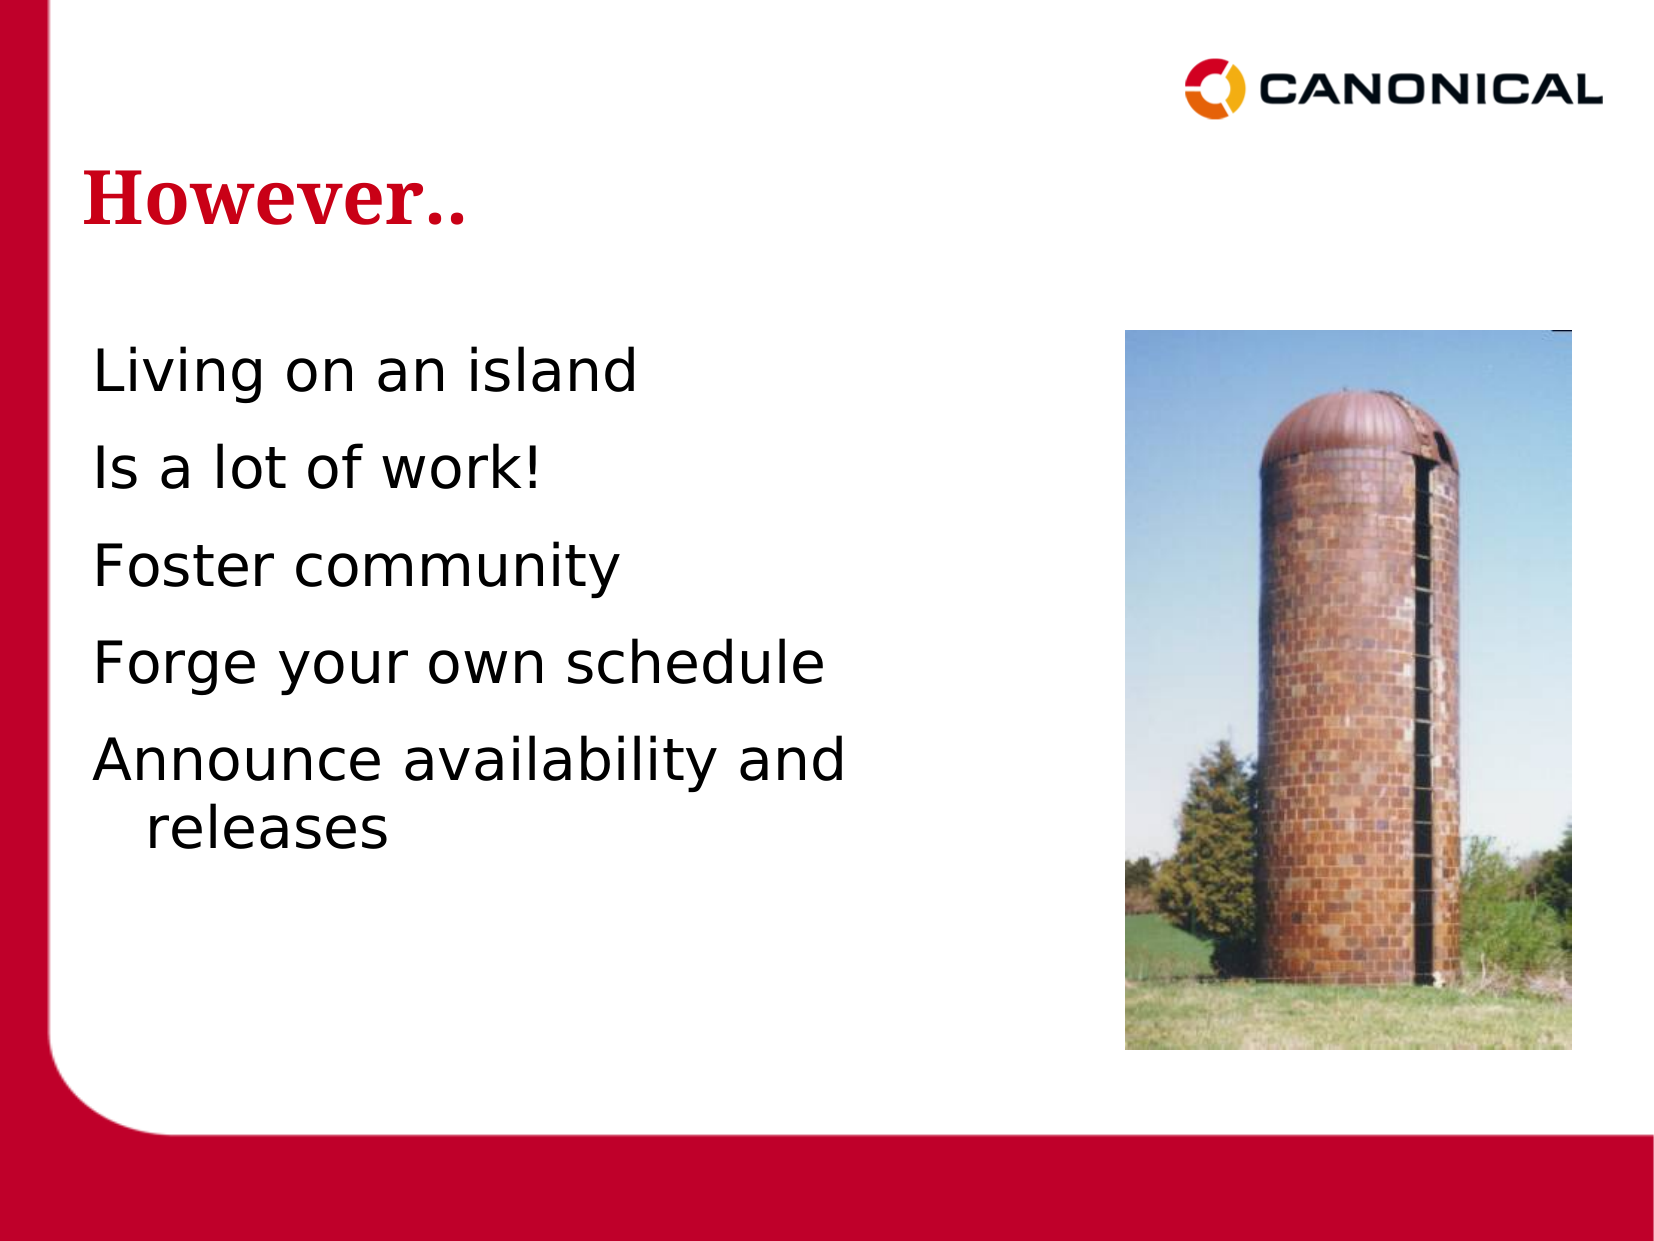

# However..
Living on an island
Is a lot of work!
Foster community
Forge your own schedule
Announce availability and releases